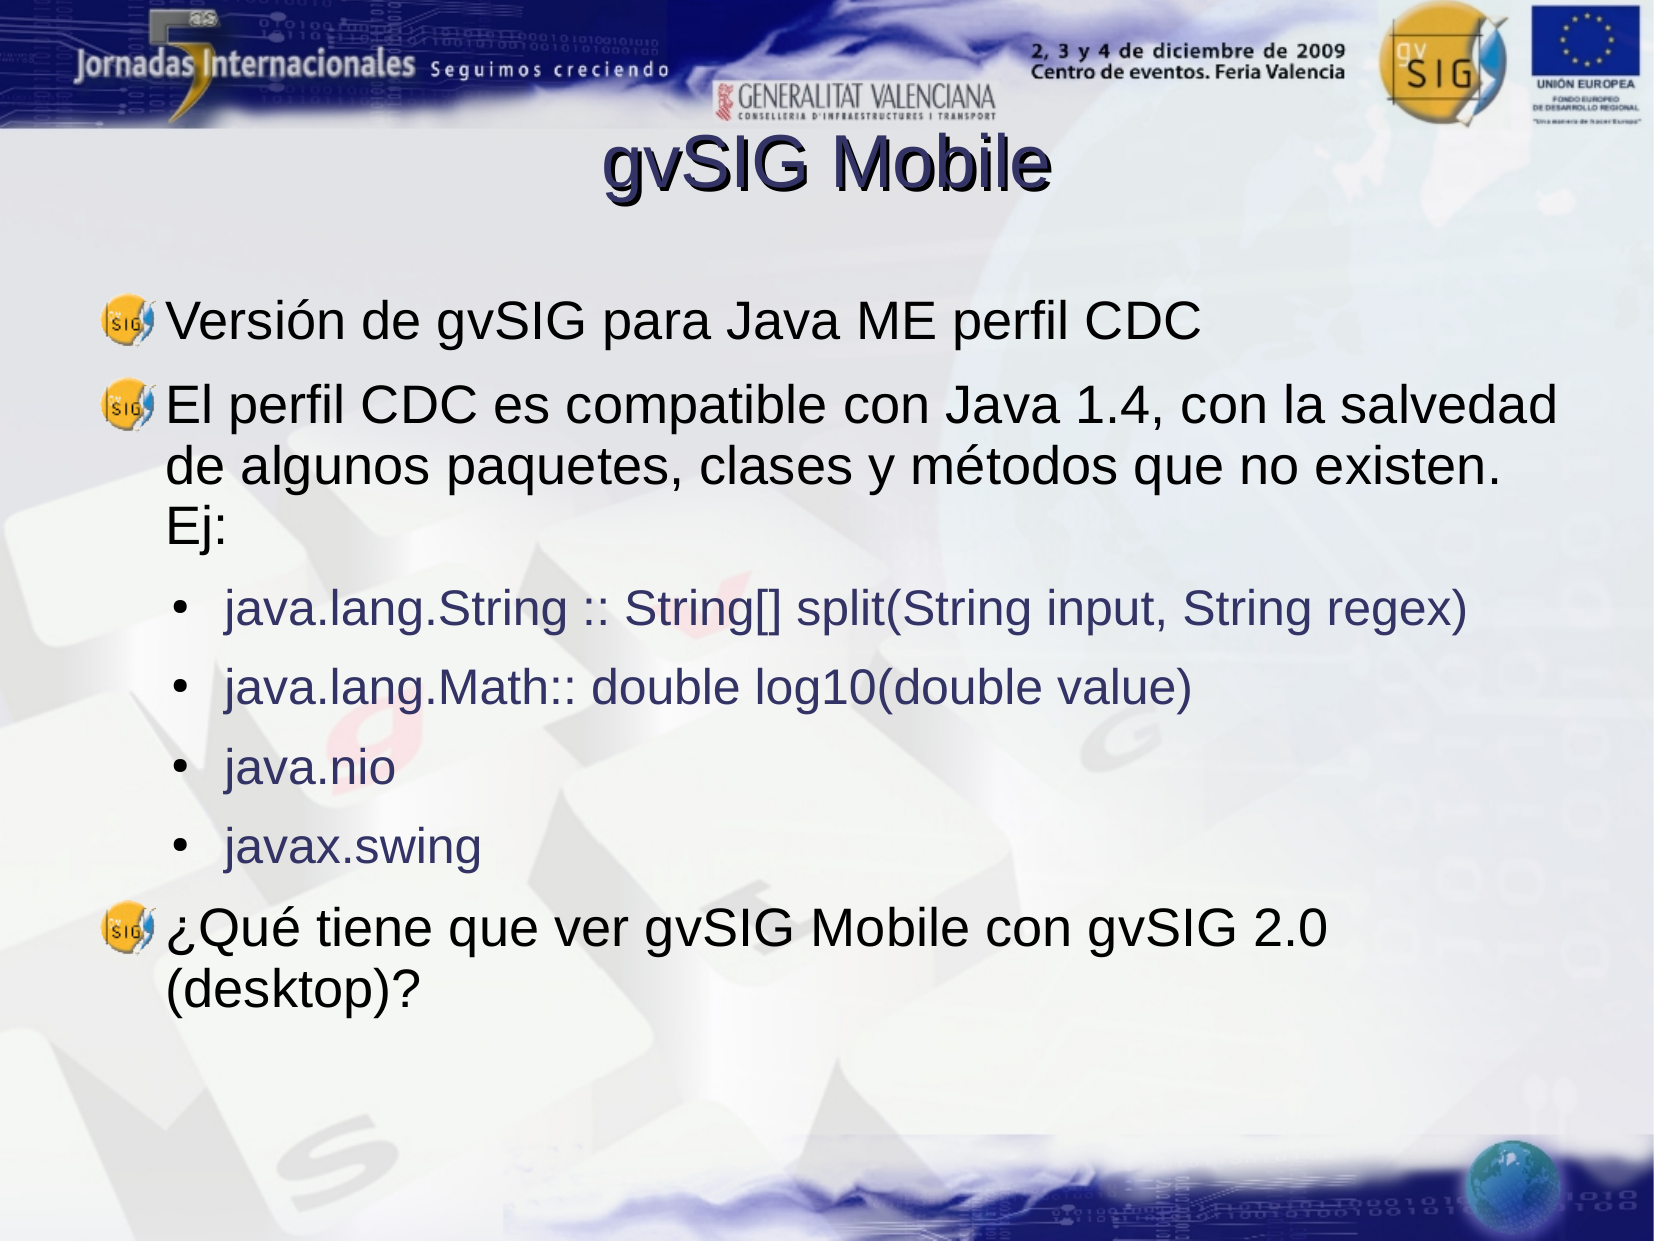

# gvSIG Mobile
Versión de gvSIG para Java ME perfil CDC
El perfil CDC es compatible con Java 1.4, con la salvedad de algunos paquetes, clases y métodos que no existen. Ej:
java.lang.String :: String[] split(String input, String regex)
java.lang.Math:: double log10(double value)
java.nio
javax.swing
¿Qué tiene que ver gvSIG Mobile con gvSIG 2.0 (desktop)?